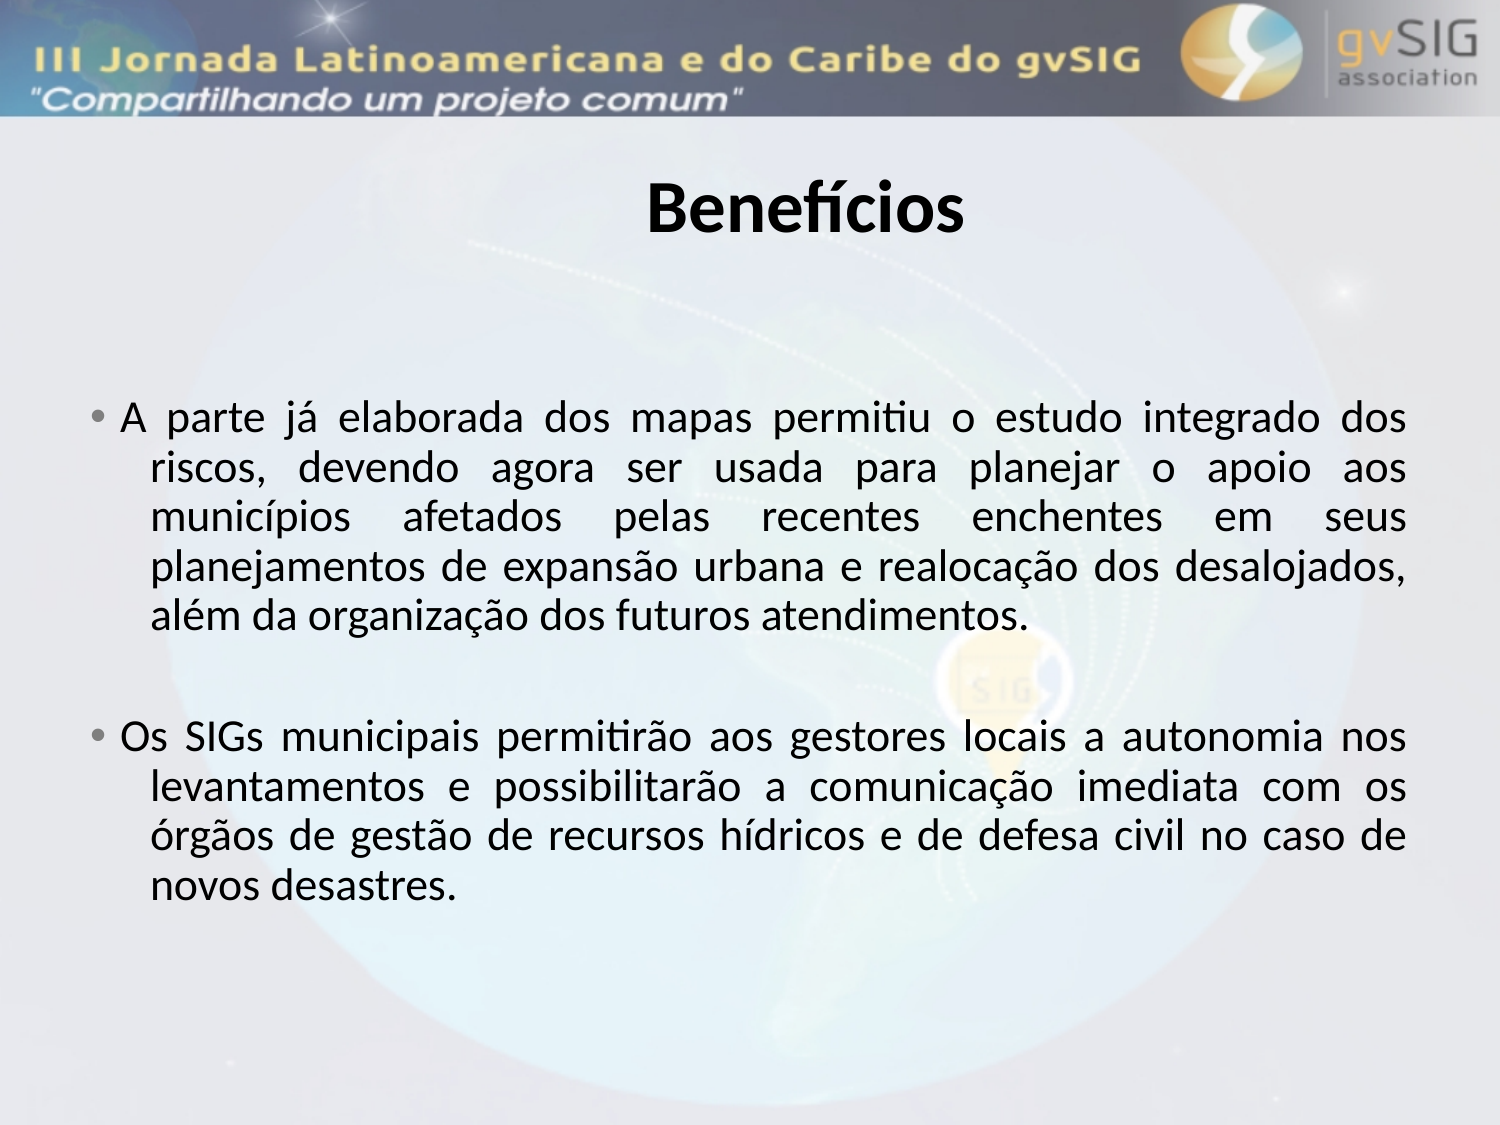

Benefícios
# A parte já elaborada dos mapas permitiu o estudo integrado dos riscos, devendo agora ser usada para planejar o apoio aos municípios afetados pelas recentes enchentes em seus planejamentos de expansão urbana e realocação dos desalojados, além da organização dos futuros atendimentos.
Os SIGs municipais permitirão aos gestores locais a autonomia nos levantamentos e possibilitarão a comunicação imediata com os órgãos de gestão de recursos hídricos e de defesa civil no caso de novos desastres.